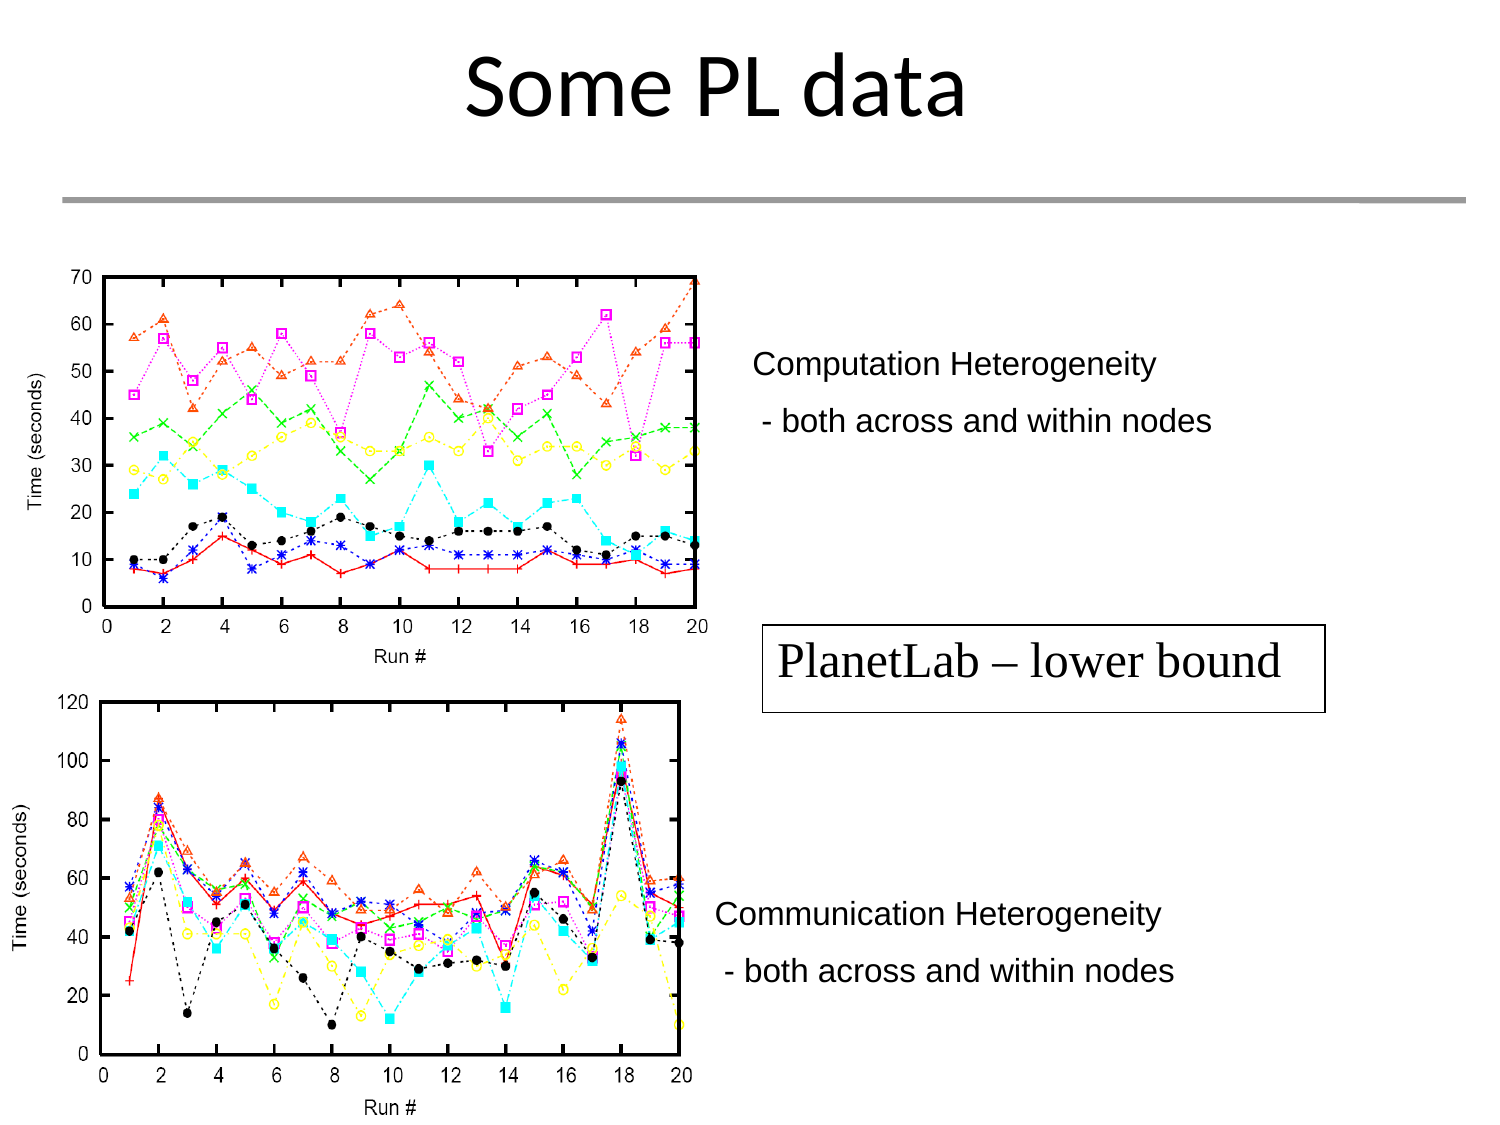

# Some PL data
Computation Heterogeneity
 - both across and within nodes
PlanetLab – lower bound
Communication Heterogeneity
 - both across and within nodes